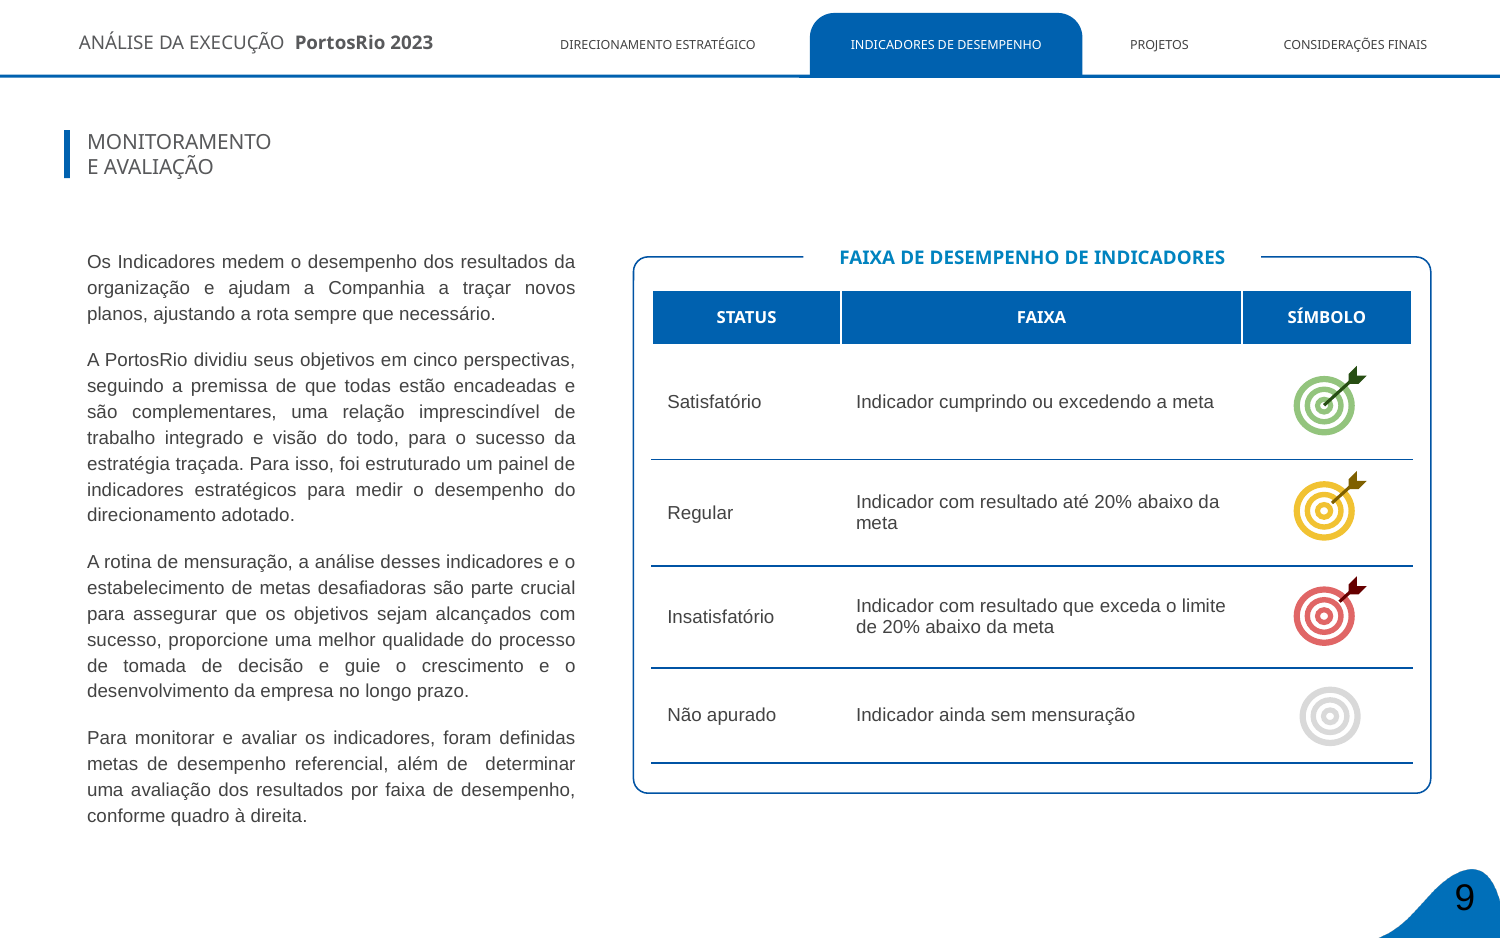

ANÁLISE DA EXECUÇÃO PortosRio 2023
DIRECIONAMENTO ESTRATÉGICO
INDICADORES DE DESEMPENHO
PROJETOS
CONSIDERAÇÕES FINAIS
MONITORAMENTO
E AVALIAÇÃO
FAIXA DE DESEMPENHO DE INDICADORES
Os Indicadores medem o desempenho dos resultados da organização e ajudam a Companhia a traçar novos planos, ajustando a rota sempre que necessário.
A PortosRio dividiu seus objetivos em cinco perspectivas, seguindo a premissa de que todas estão encadeadas e são complementares, uma relação imprescindível de trabalho integrado e visão do todo, para o sucesso da estratégia traçada. Para isso, foi estruturado um painel de indicadores estratégicos para medir o desempenho do direcionamento adotado.
A rotina de mensuração, a análise desses indicadores e o estabelecimento de metas desafiadoras são parte crucial para assegurar que os objetivos sejam alcançados com sucesso, proporcione uma melhor qualidade do processo de tomada de decisão e guie o crescimento e o desenvolvimento da empresa no longo prazo.
Para monitorar e avaliar os indicadores, foram definidas metas de desempenho referencial, além de determinar uma avaliação dos resultados por faixa de desempenho, conforme quadro à direita.
| STATUS | FAIXA | SÍMBOLO |
| --- | --- | --- |
| Satisfatório | Indicador cumprindo ou excedendo a meta | |
| Regular | Indicador com resultado até 20% abaixo da meta | |
| Insatisfatório | Indicador com resultado que exceda o limite de 20% abaixo da meta | |
| Não apurado | Indicador ainda sem mensuração | |